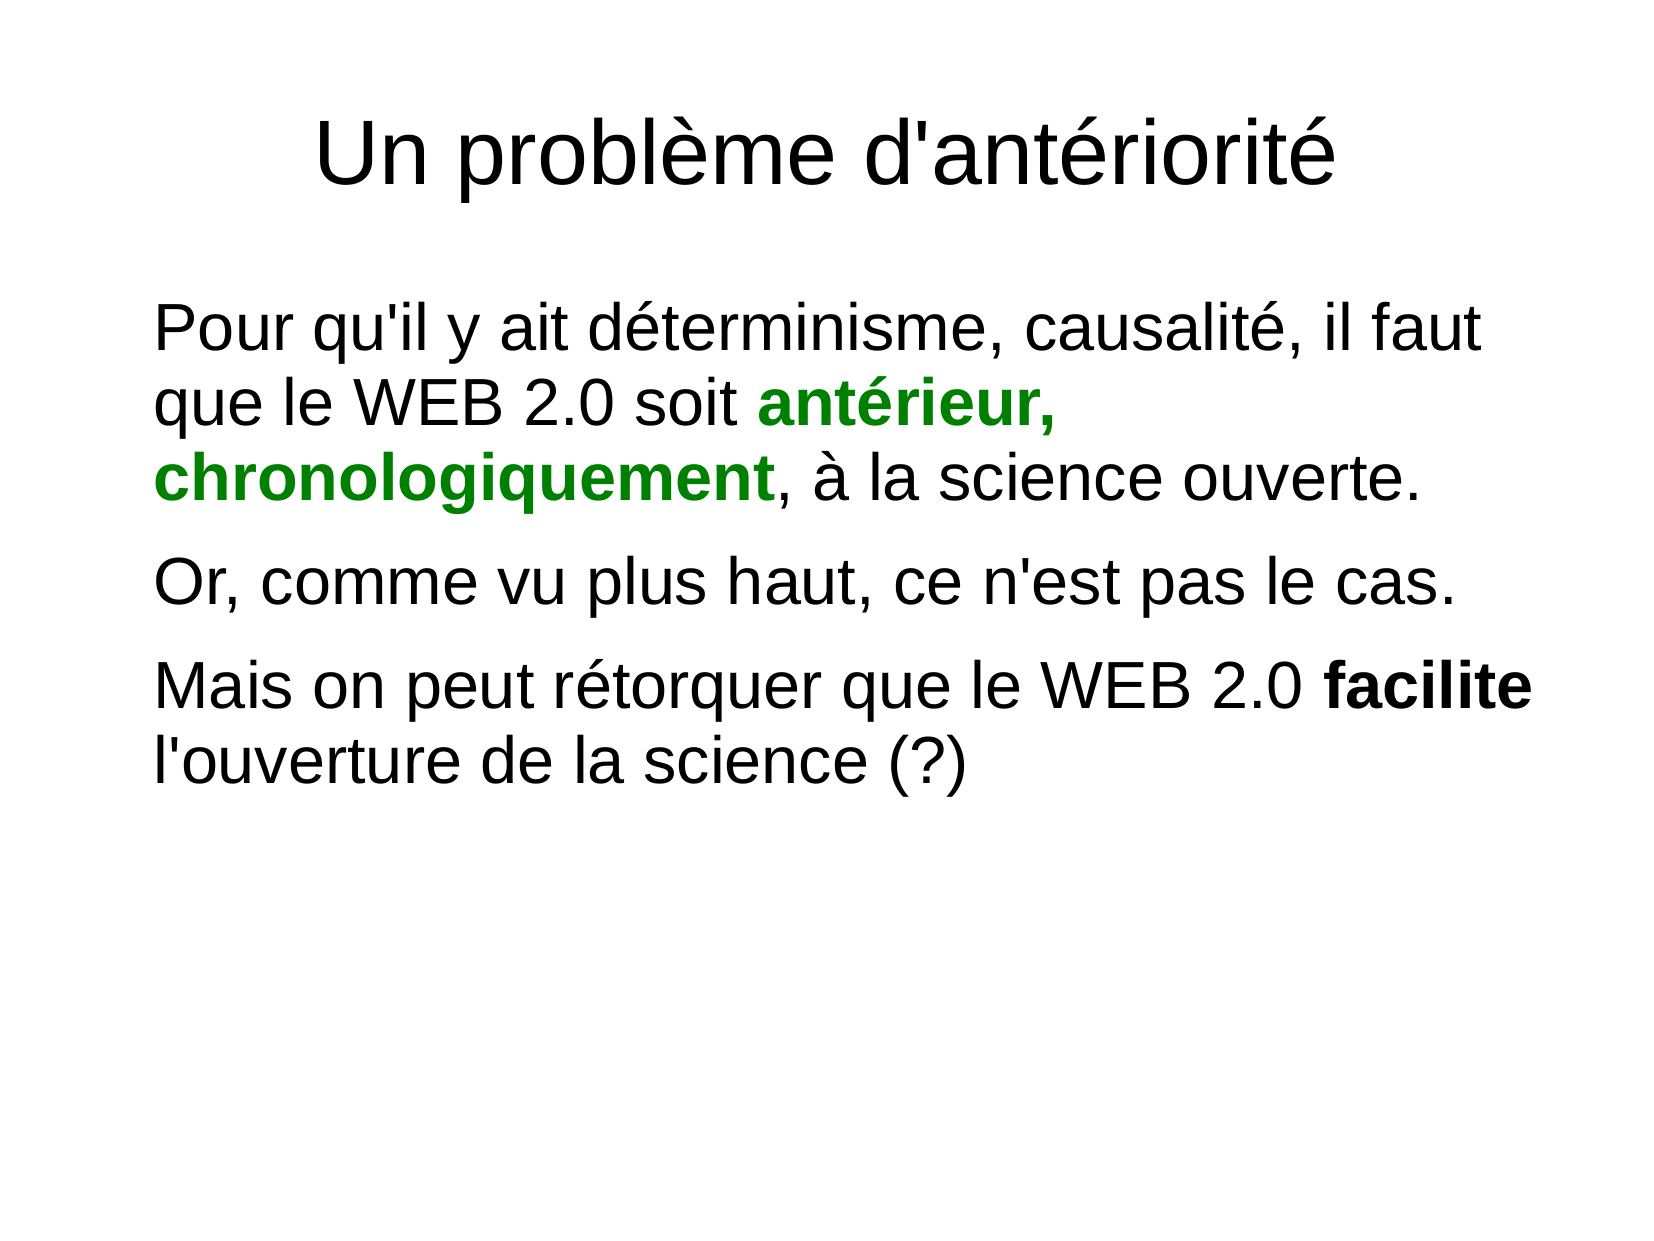

# Un problème d'antériorité
Pour qu'il y ait déterminisme, causalité, il faut que le WEB 2.0 soit antérieur, chronologiquement, à la science ouverte.
Or, comme vu plus haut, ce n'est pas le cas.
Mais on peut rétorquer que le WEB 2.0 facilite l'ouverture de la science (?)